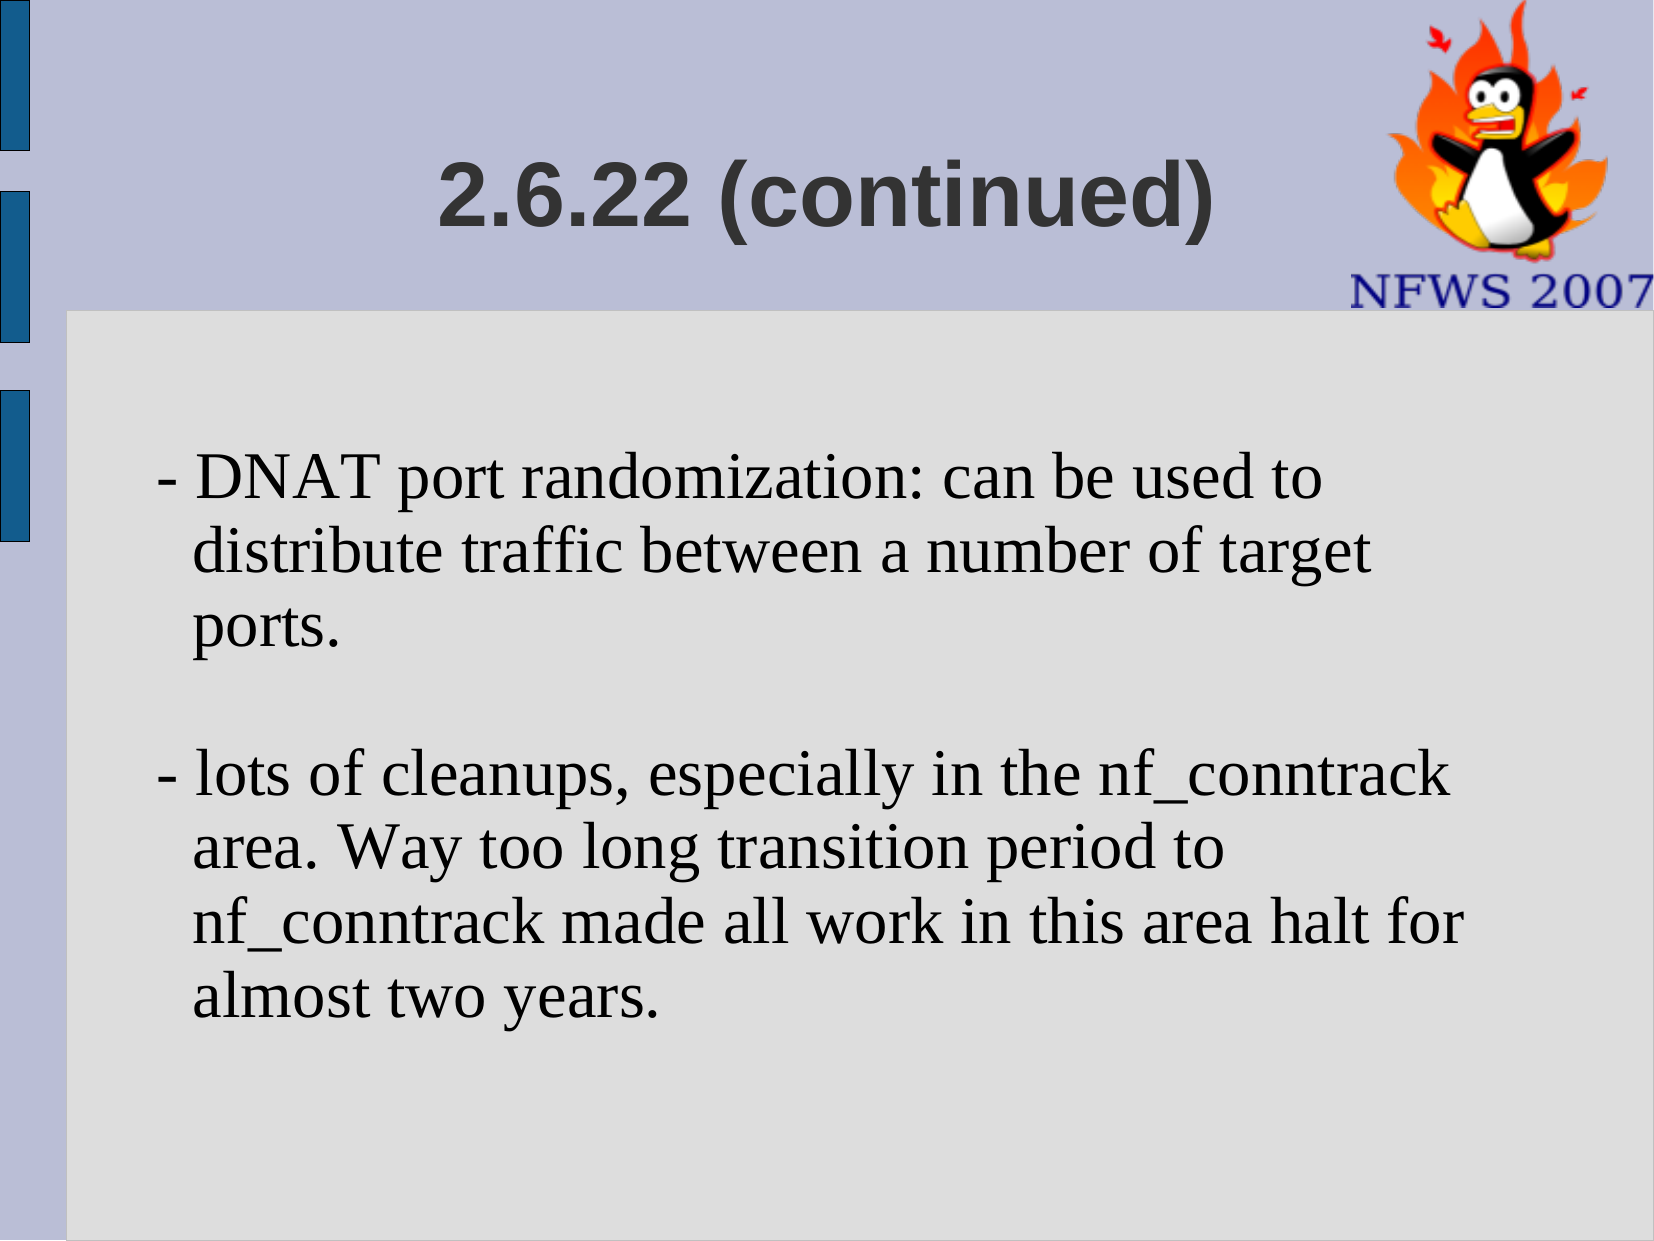

# 2.6.22 (continued)
- DNAT port randomization: can be used to distribute traffic between a number of target ports.
- lots of cleanups, especially in the nf_conntrack area. Way too long transition period to nf_conntrack made all work in this area halt for almost two years.